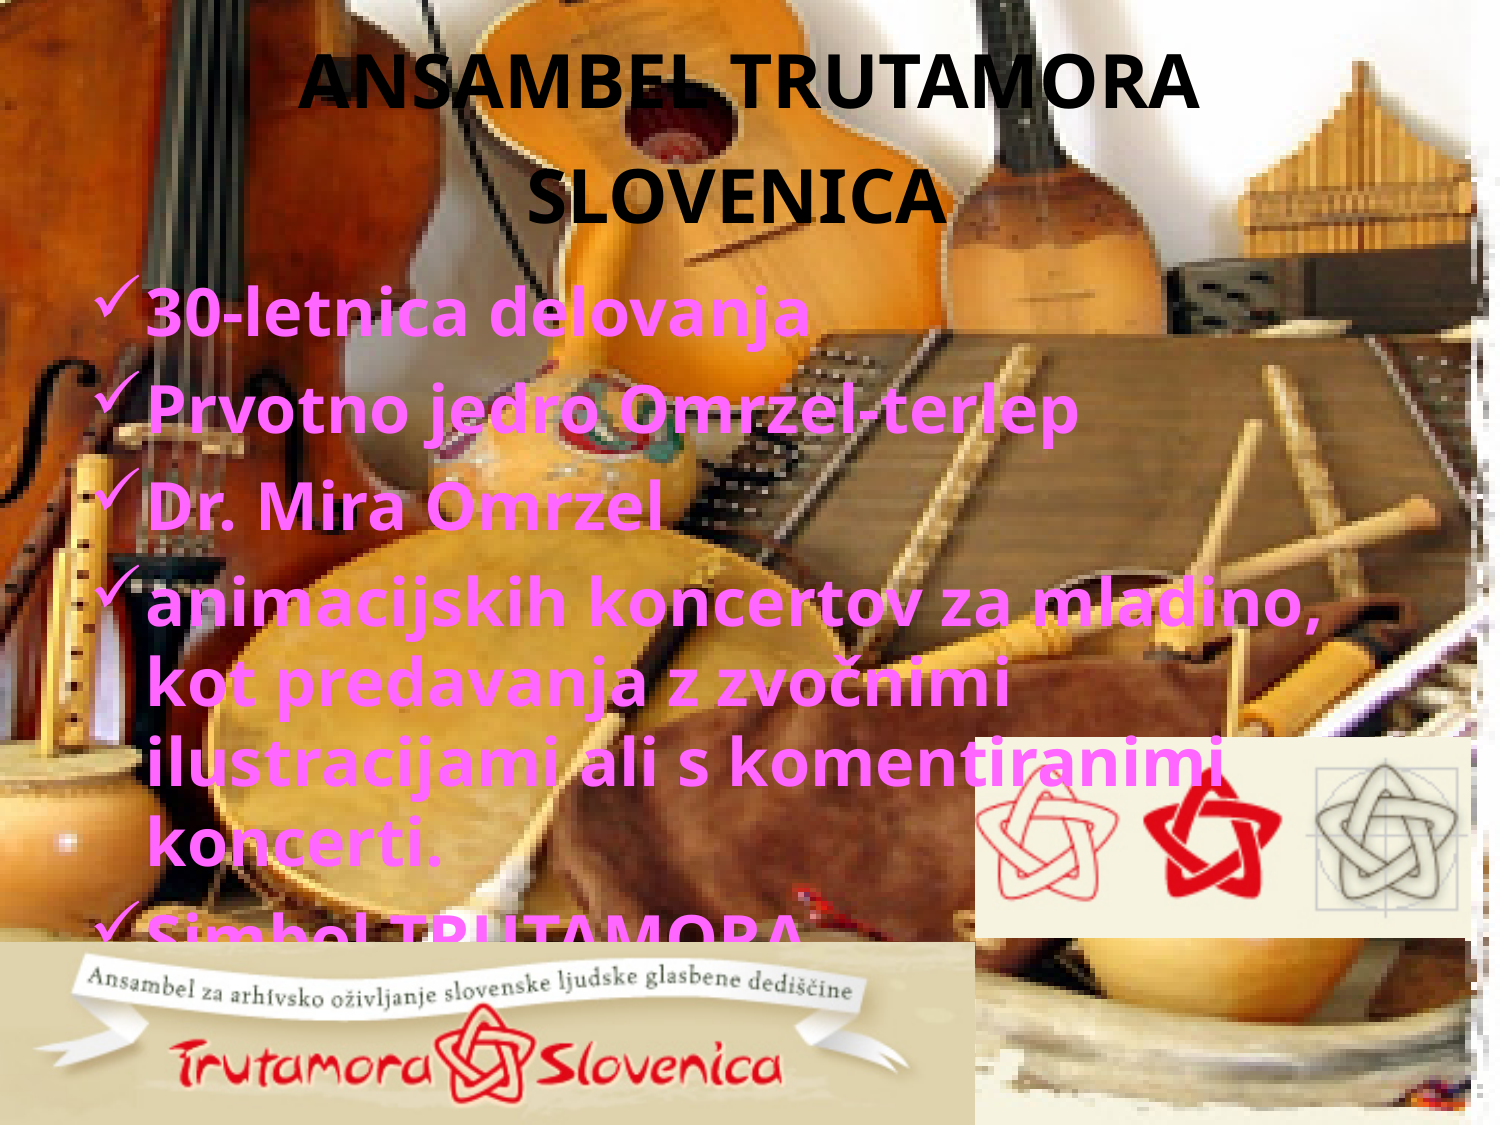

# ANSAMBEL TRUTAMORA SLOVENICA
30-letnica delovanja
Prvotno jedro Omrzel-terlep
Dr. Mira Omrzel
animacijskih koncertov za mladino, kot predavanja z zvočnimi ilustracijami ali s komentiranimi koncerti.
Simbol TRUTAMORA